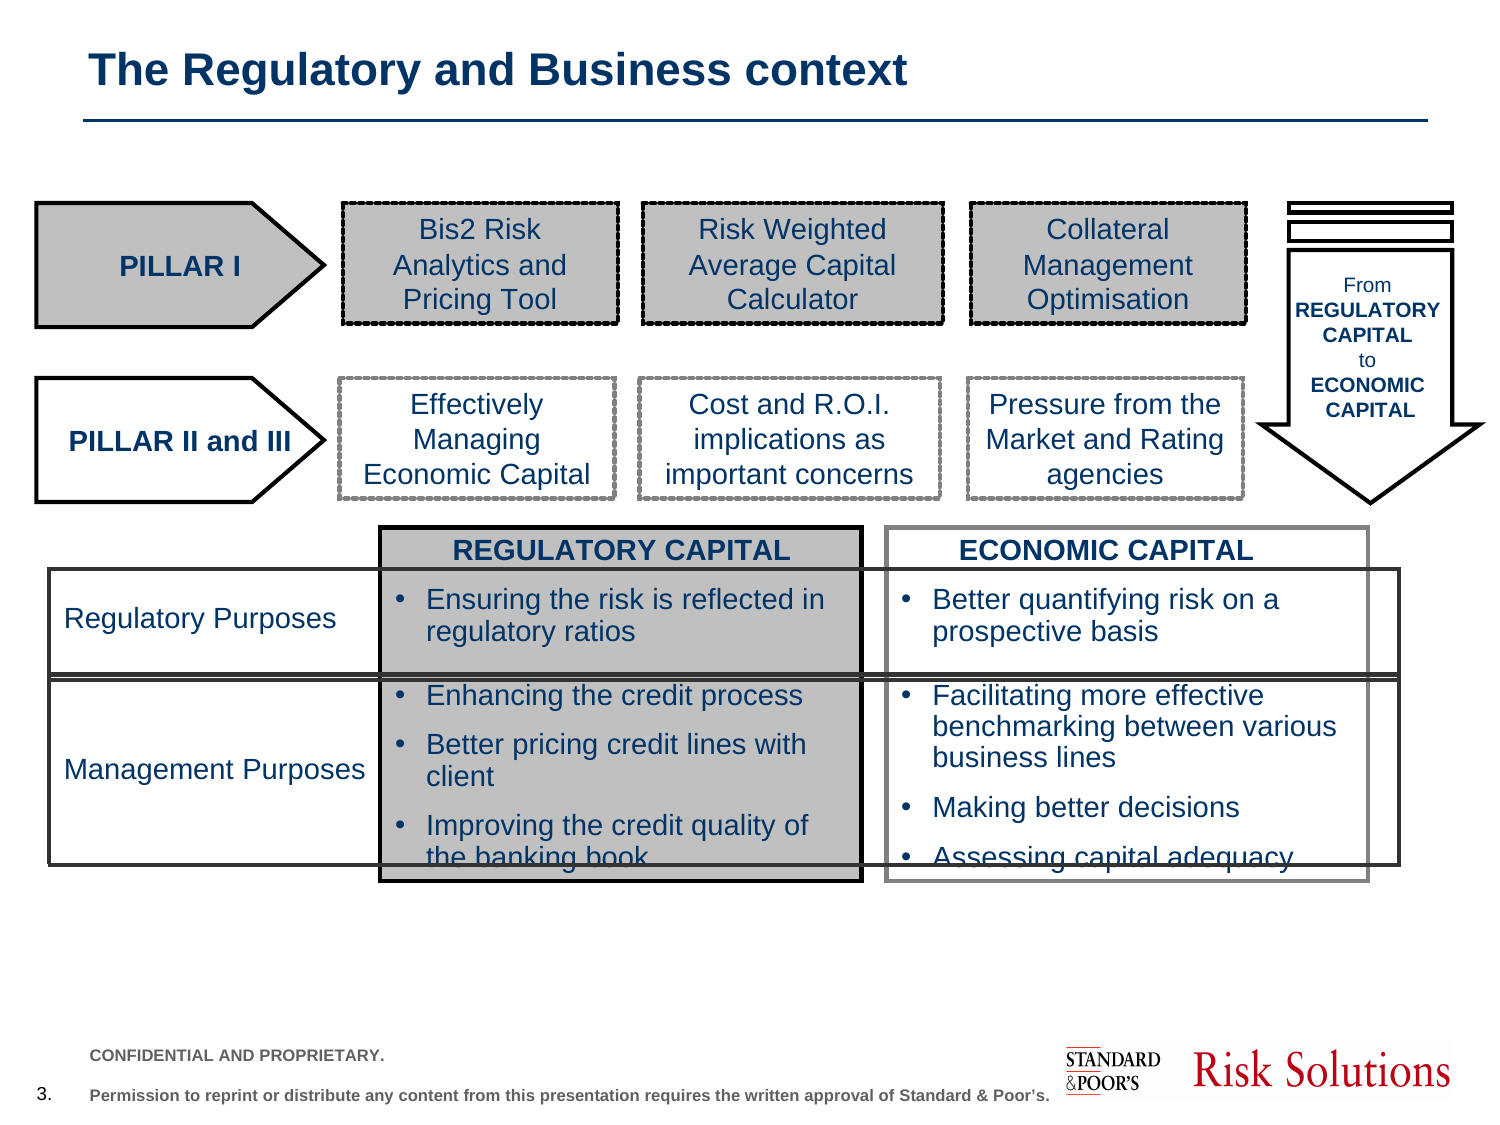

The Regulatory and Business context
PILLAR I
Bis2 Risk Analytics and Pricing Tool
Risk Weighted Average Capital Calculator
Collateral Management Optimisation
From
REGULATORY
CAPITAL
to
ECONOMIC
CAPITAL
PILLAR II and III
Effectively Managing Economic Capital
Cost and R.O.I. implications as important concerns
Pressure from the Market and Rating agencies
 REGULATORY CAPITAL
Ensuring the risk is reflected in regulatory ratios
Enhancing the credit process
Better pricing credit lines with client
Improving the credit quality of the banking book
 ECONOMIC CAPITAL
Better quantifying risk on a prospective basis
Facilitating more effective benchmarking between various business lines
Making better decisions
Assessing capital adequacy
Regulatory Purposes
Management Purposes